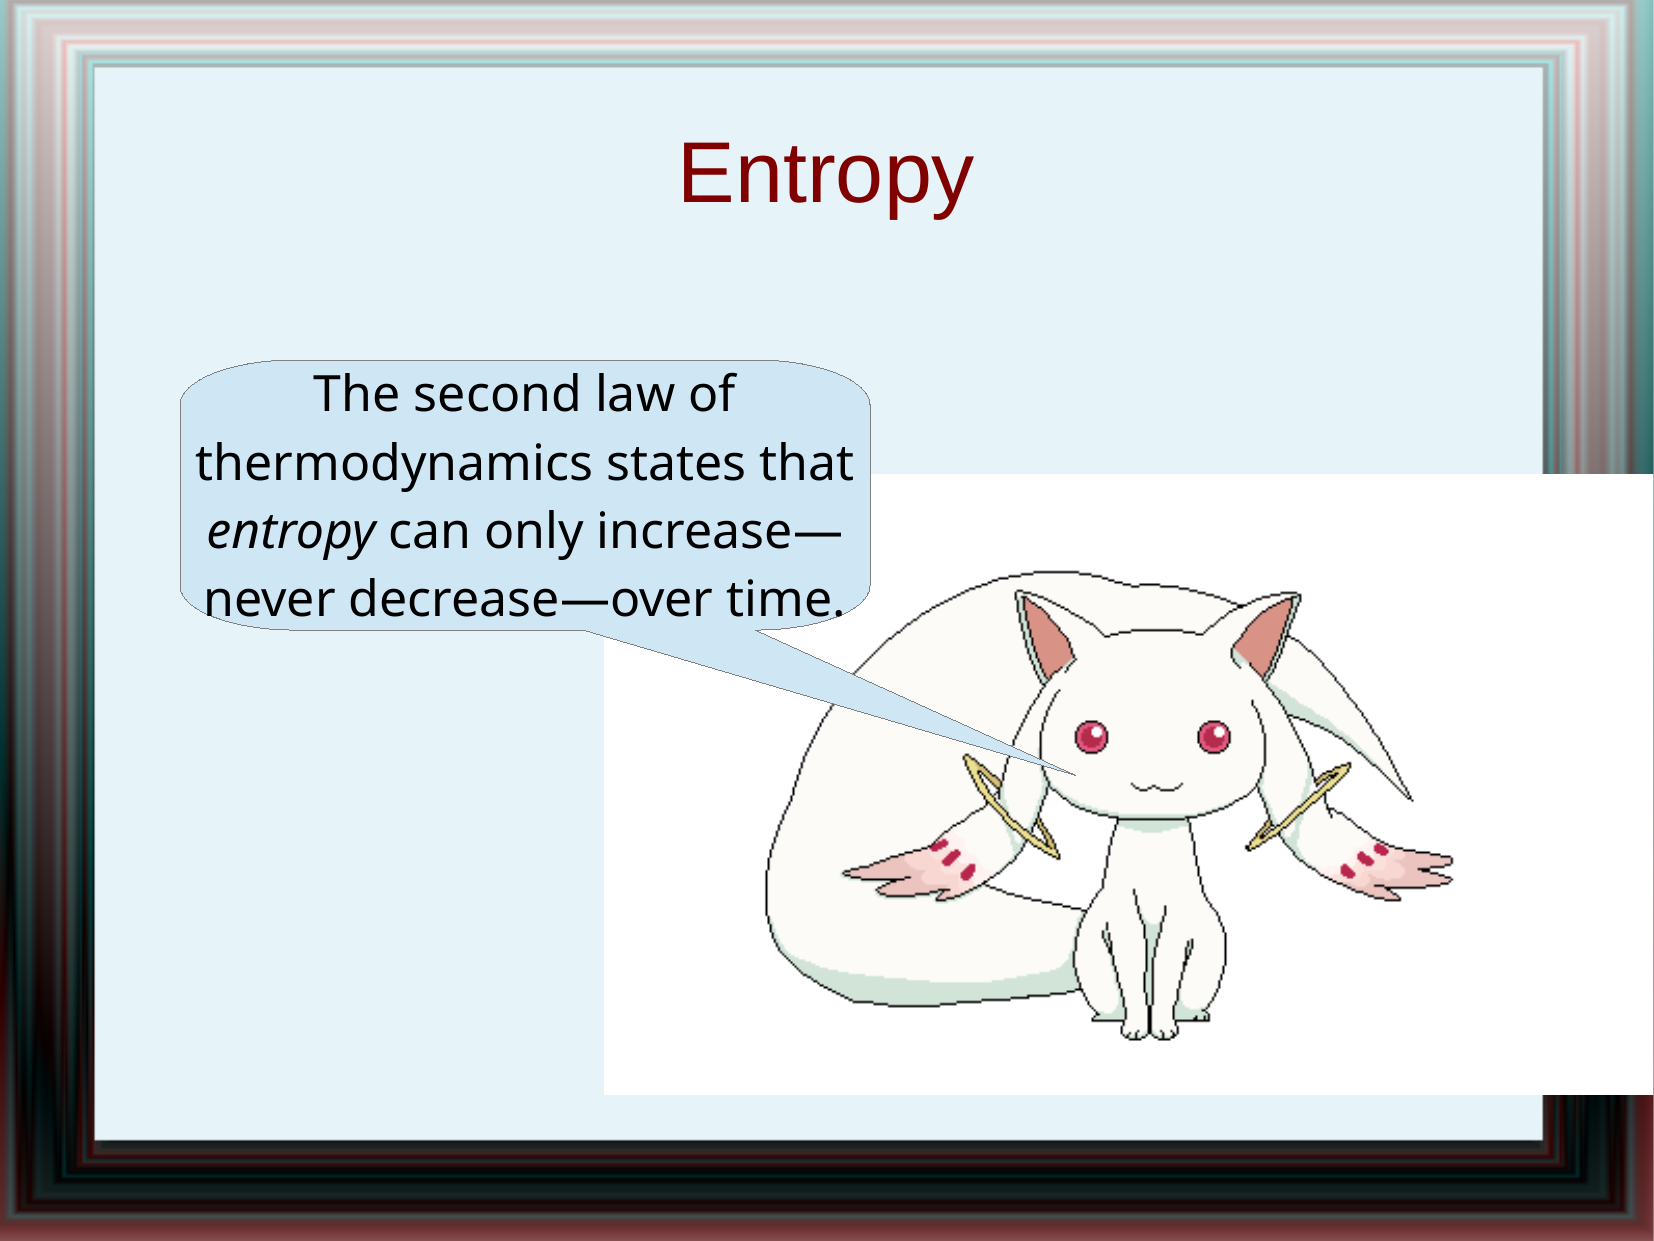

# Entropy
The second law of
thermodynamics states that
entropy can only increase—
never decrease—over time.